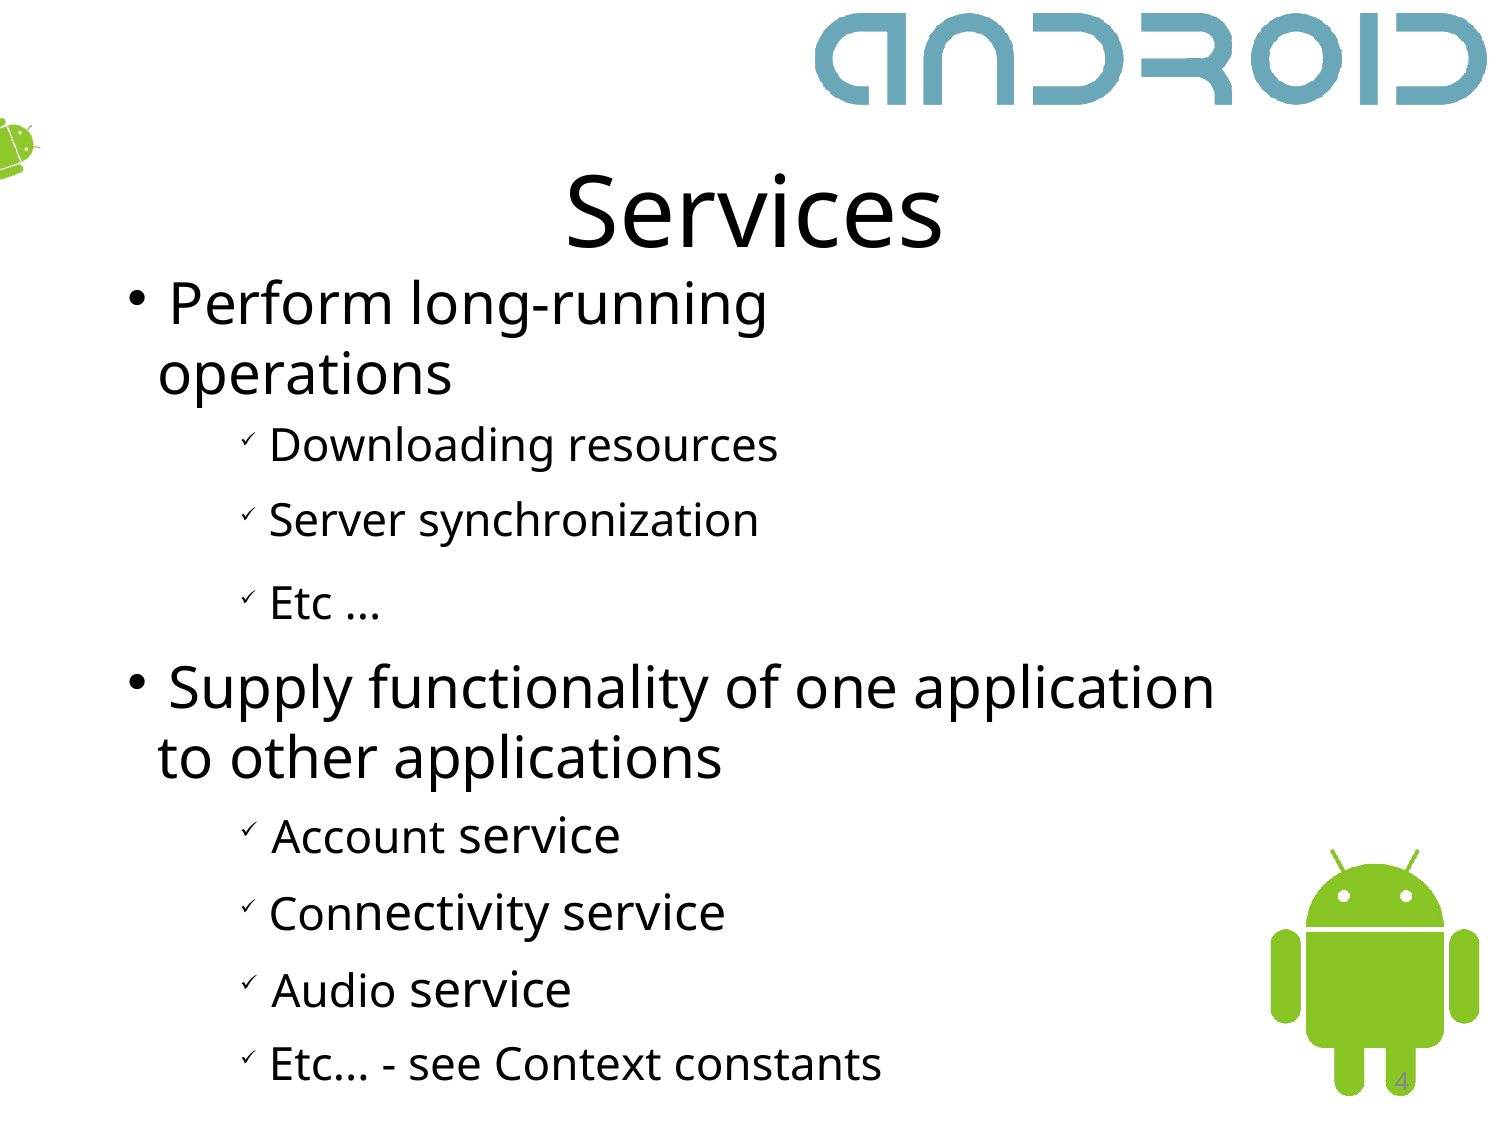

# Services
 Perform long-running
 operations
 Downloading resources
 Server synchronization
 Etc ...
 Supply functionality of one application
 to other applications
 Account service
 Connectivity service
 Audio service
 Etc... - see Context constants